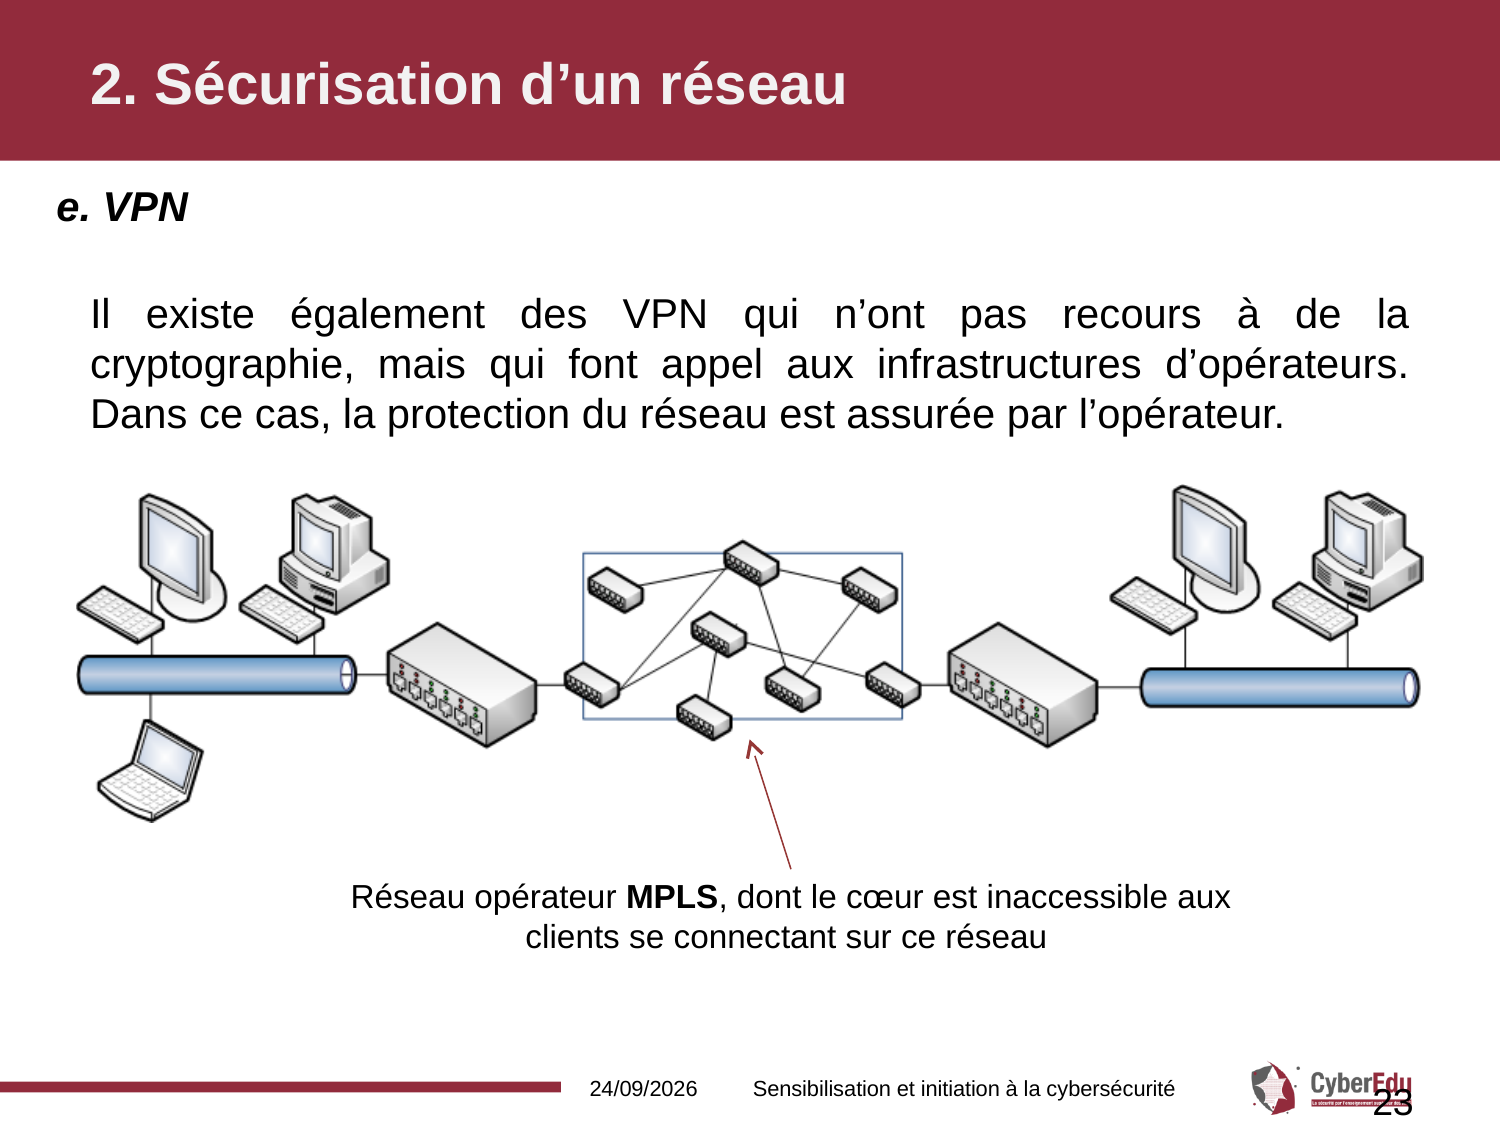

# 2. Sécurisation d’un réseau
e. VPN
Il existe également des VPN qui n’ont pas recours à de la cryptographie, mais qui font appel aux infrastructures d’opérateurs. Dans ce cas, la protection du réseau est assurée par l’opérateur.
Réseau opérateur MPLS, dont le cœur est inaccessible aux clients se connectant sur ce réseau
Sensibilisation et initiation à la cybersécurité